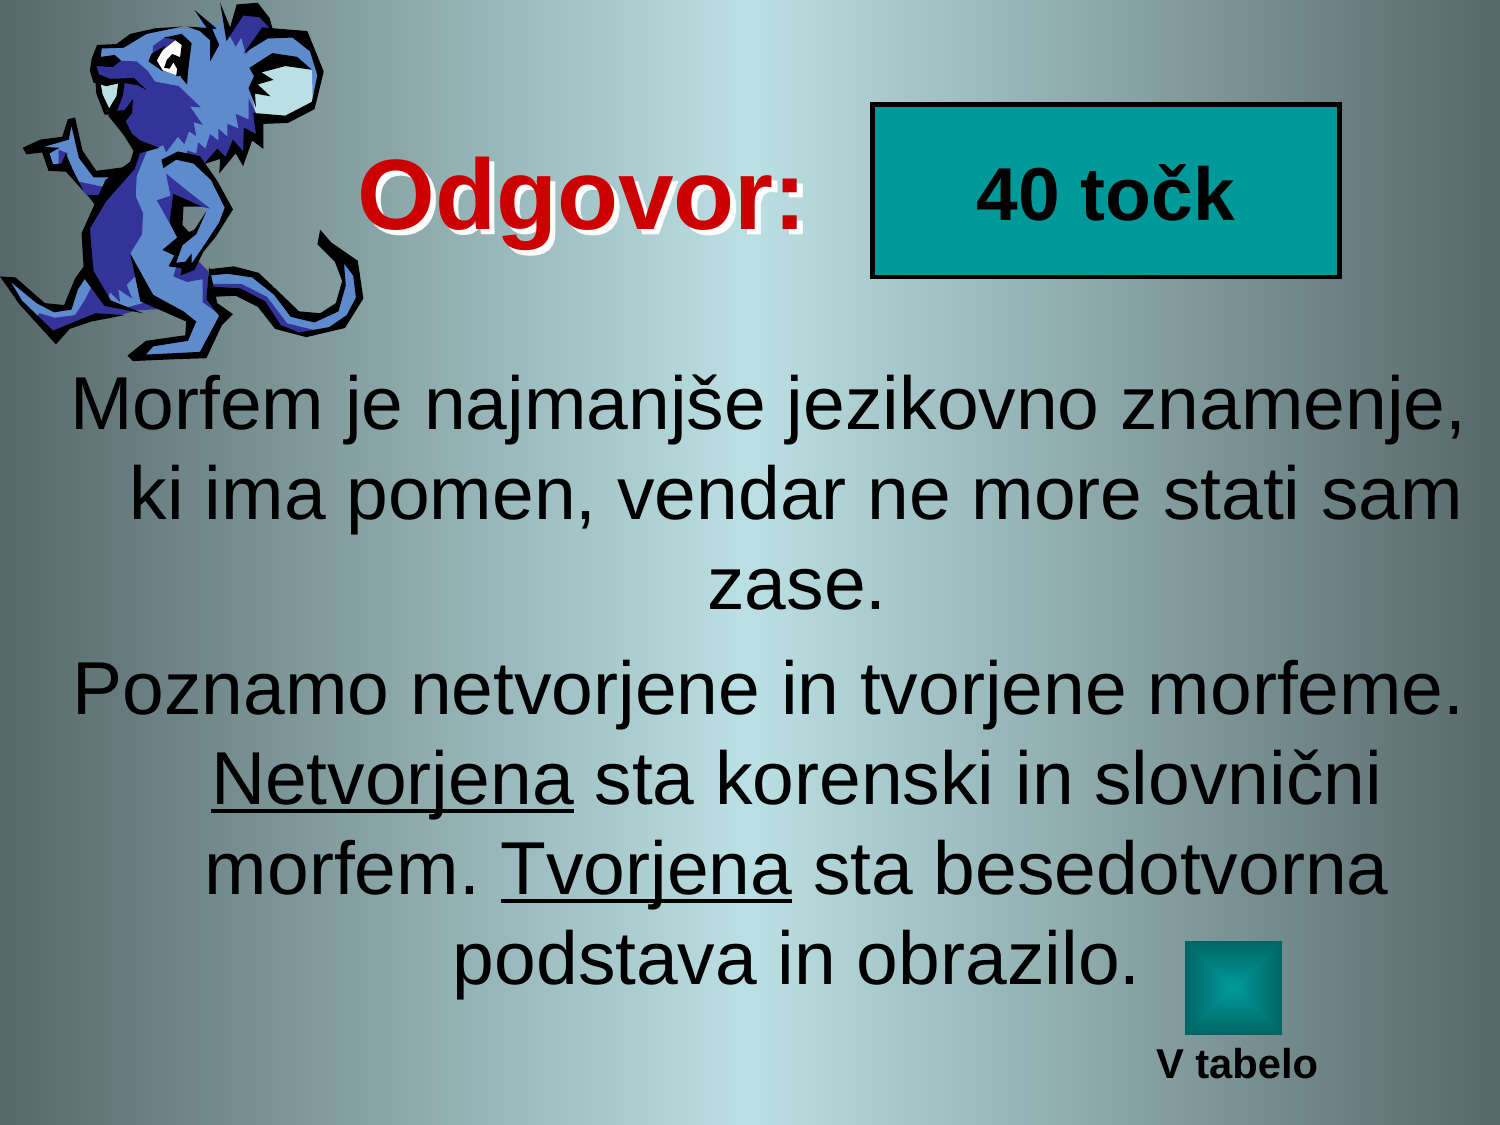

40 točk
# Odgovor:
Morfem je najmanjše jezikovno znamenje, ki ima pomen, vendar ne more stati sam zase.
Poznamo netvorjene in tvorjene morfeme. Netvorjena sta korenski in slovnični morfem. Tvorjena sta besedotvorna podstava in obrazilo.
V tabelo